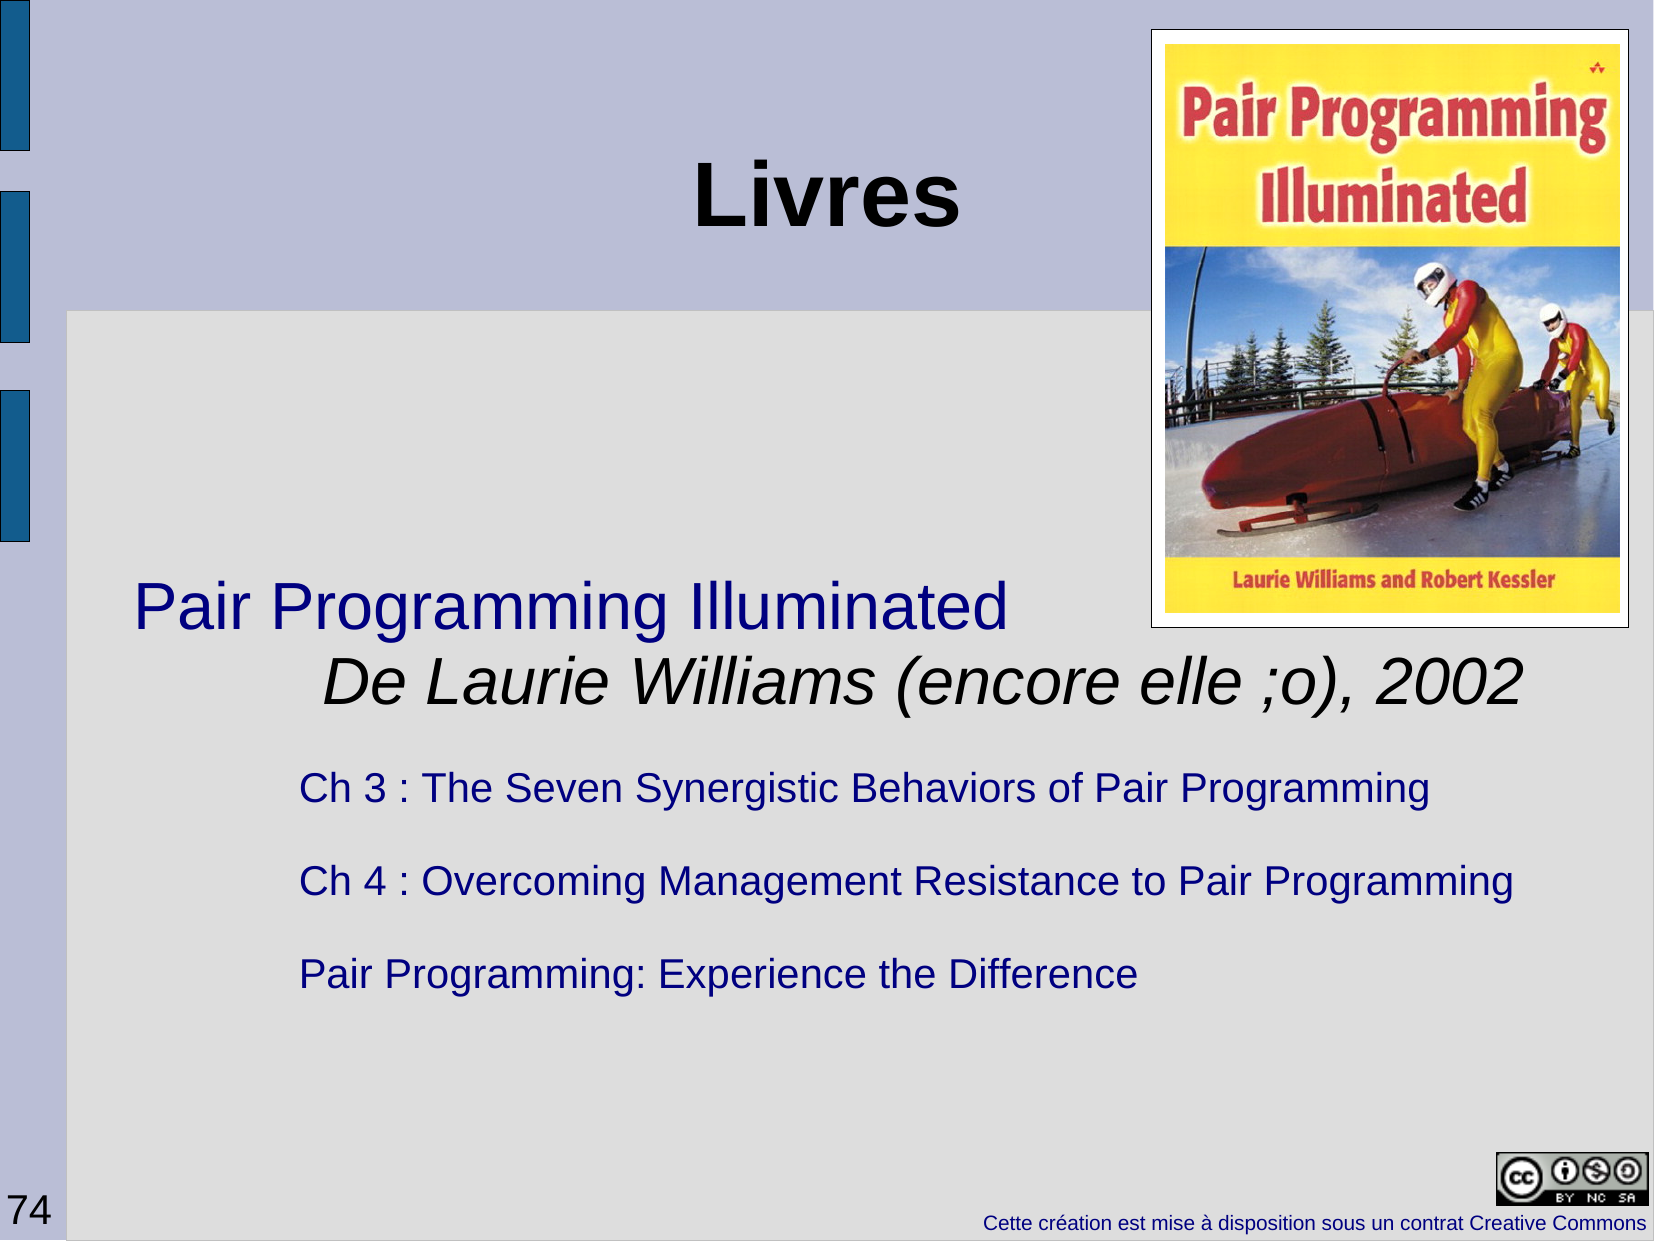

# Livres
Pair Programming Illuminated
	De Laurie Williams (encore elle ;o), 2002
Ch 3 : The Seven Synergistic Behaviors of Pair Programming
Ch 4 : Overcoming Management Resistance to Pair Programming
Pair Programming: Experience the Difference